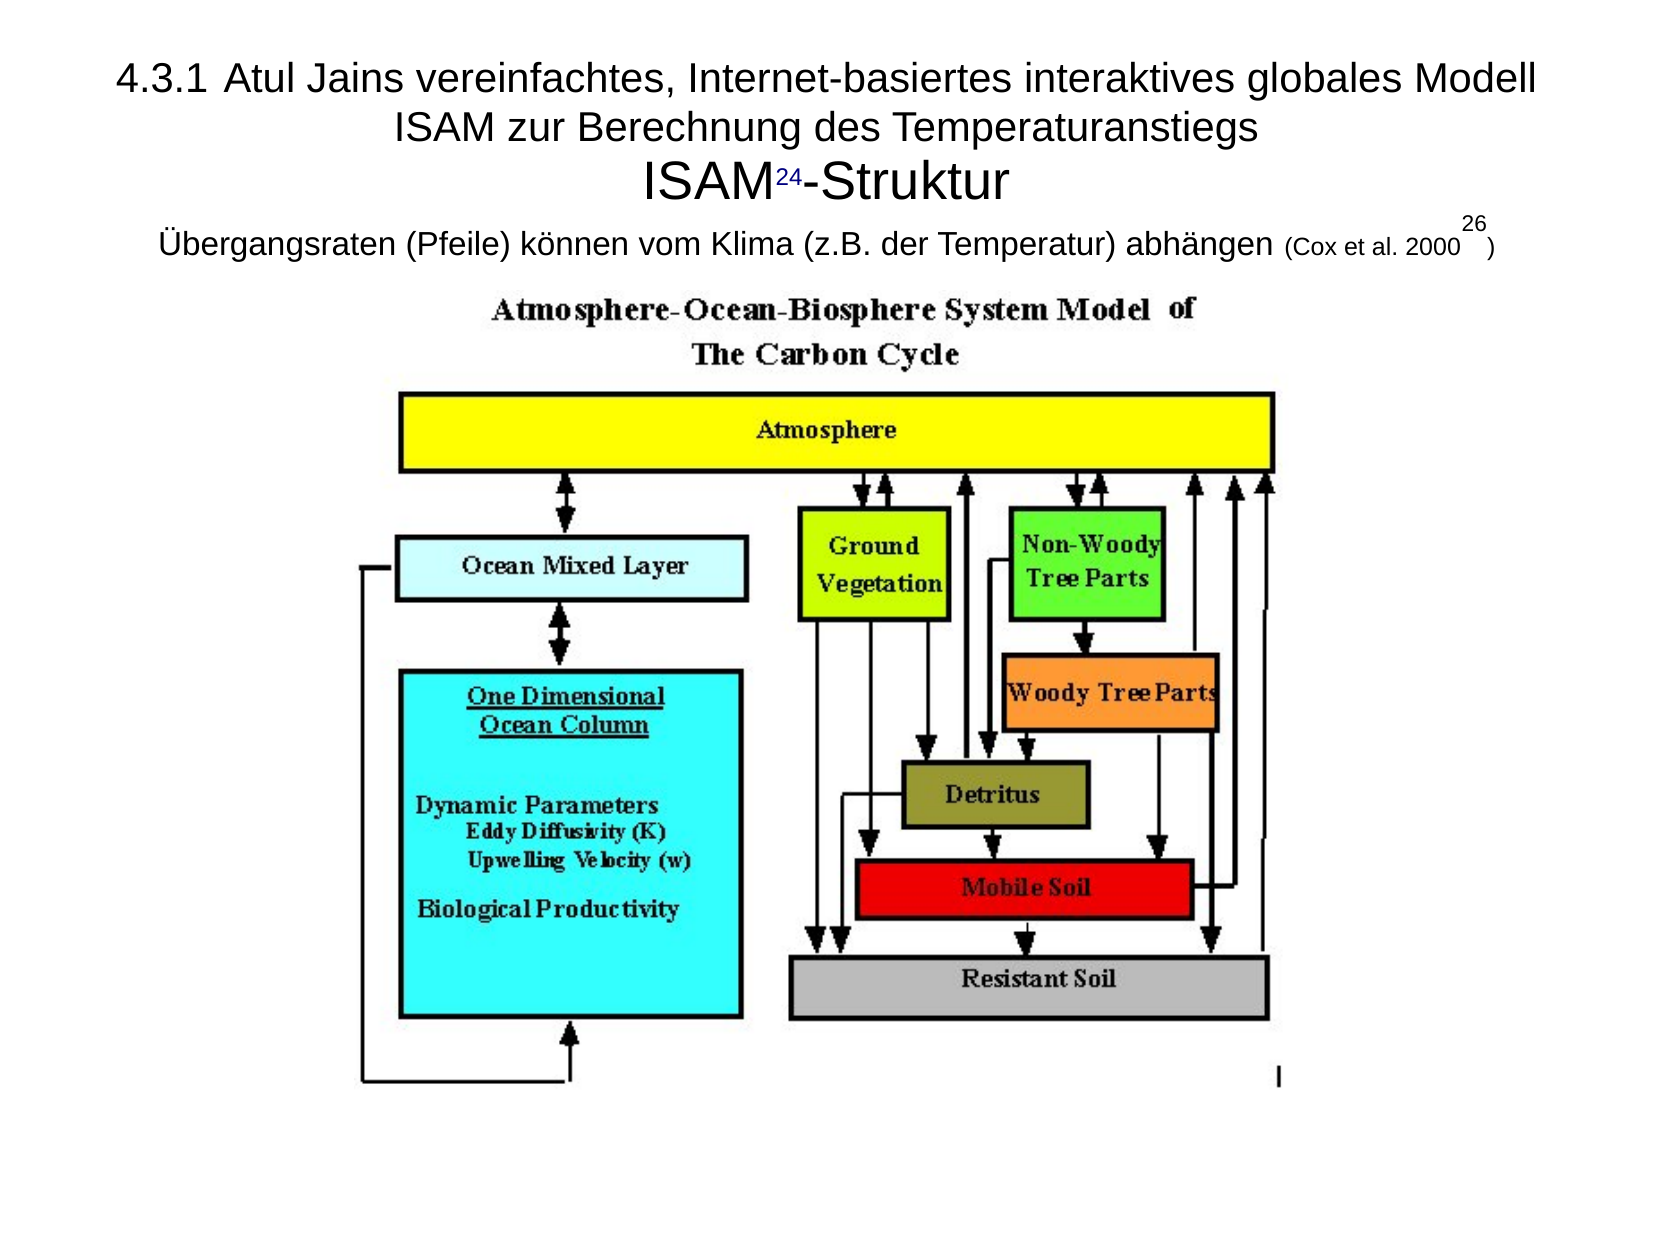

# 4.3.1 Atul Jains vereinfachtes, Internet-basiertes interaktives globales Modell ISAM zur Berechnung des Temperaturanstiegs ISAM24-Struktur Übergangsraten (Pfeile) können vom Klima (z.B. der Temperatur) abhängen (Cox et al. 200026)